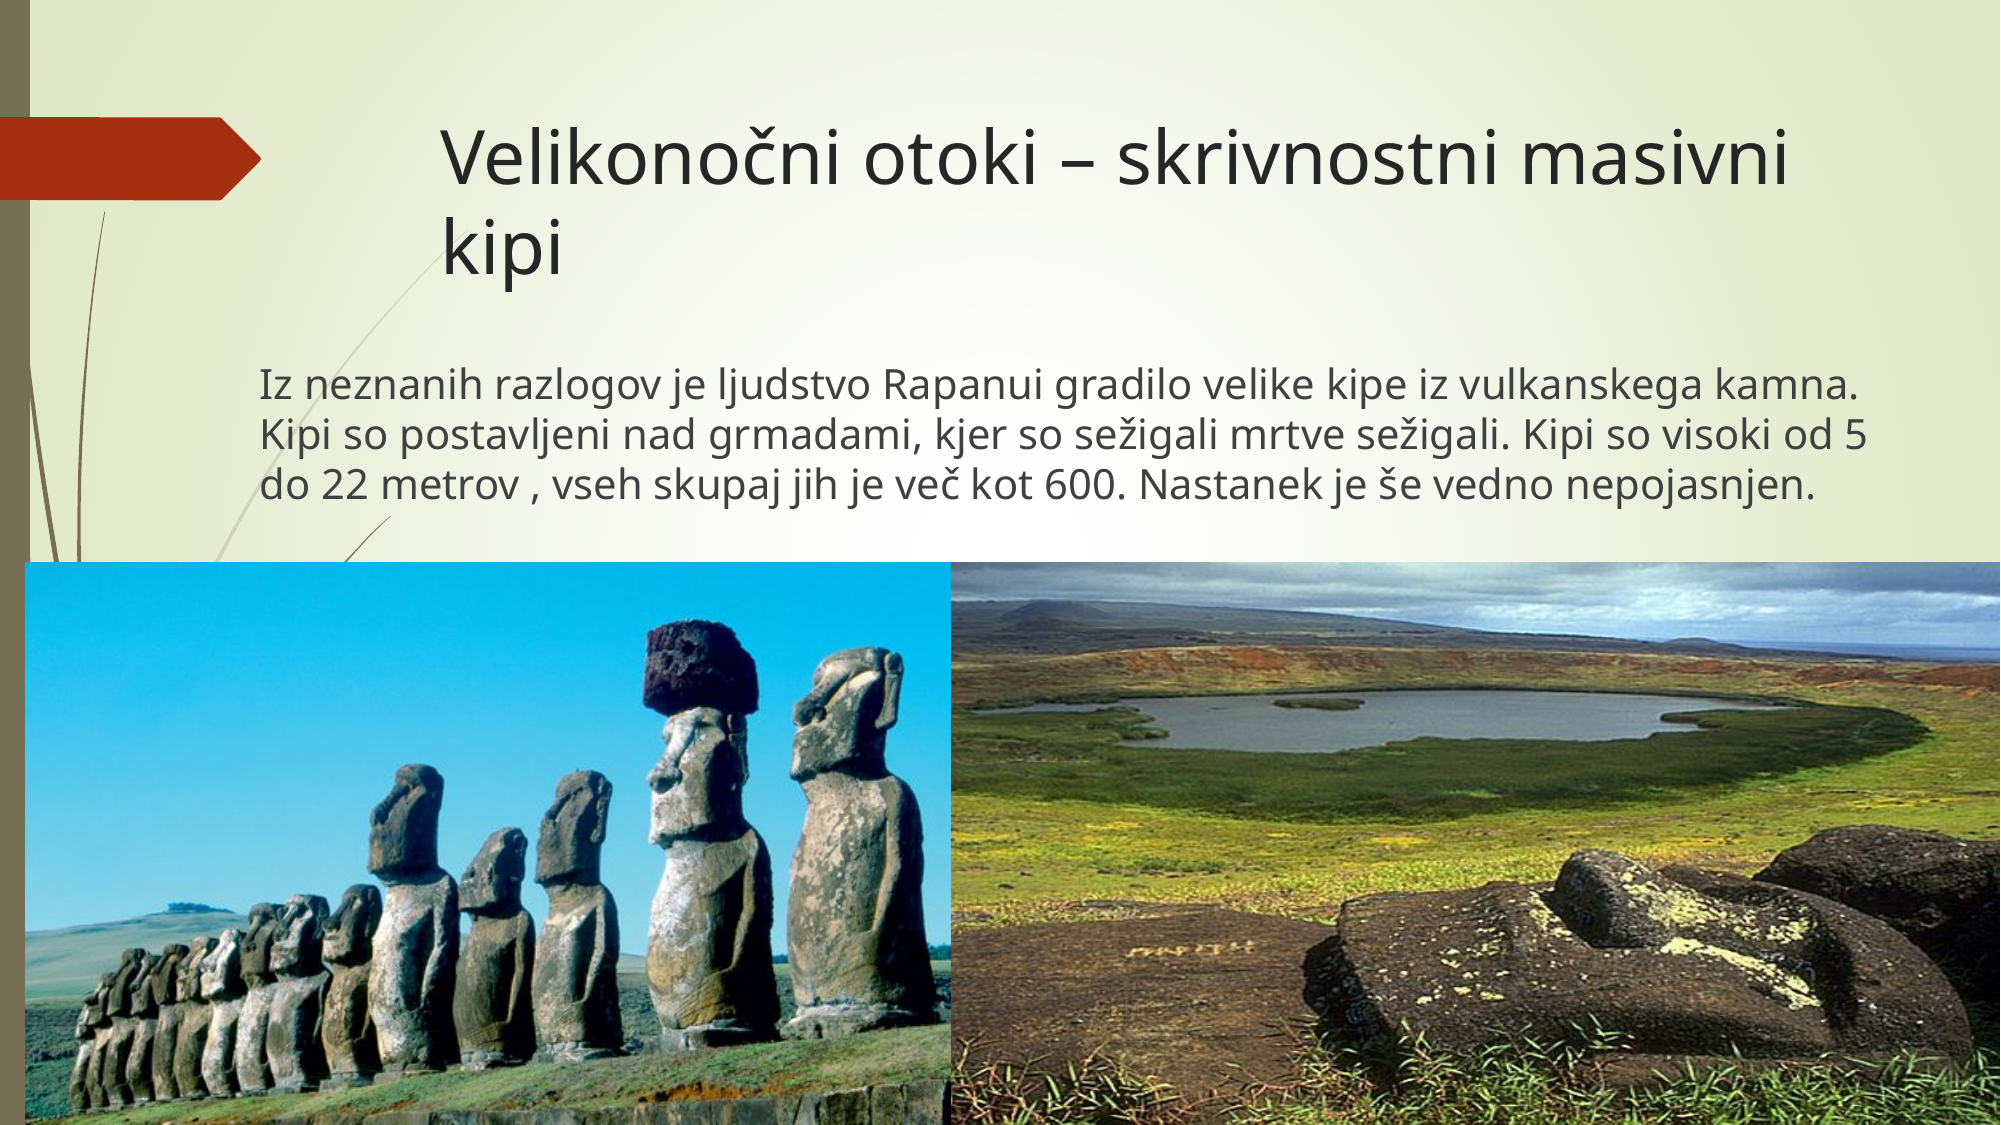

# Velikonočni otoki – skrivnostni masivni kipi
Iz neznanih razlogov je ljudstvo Rapanui gradilo velike kipe iz vulkanskega kamna. Kipi so postavljeni nad grmadami, kjer so sežigali mrtve sežigali. Kipi so visoki od 5 do 22 metrov , vseh skupaj jih je več kot 600. Nastanek je še vedno nepojasnjen.